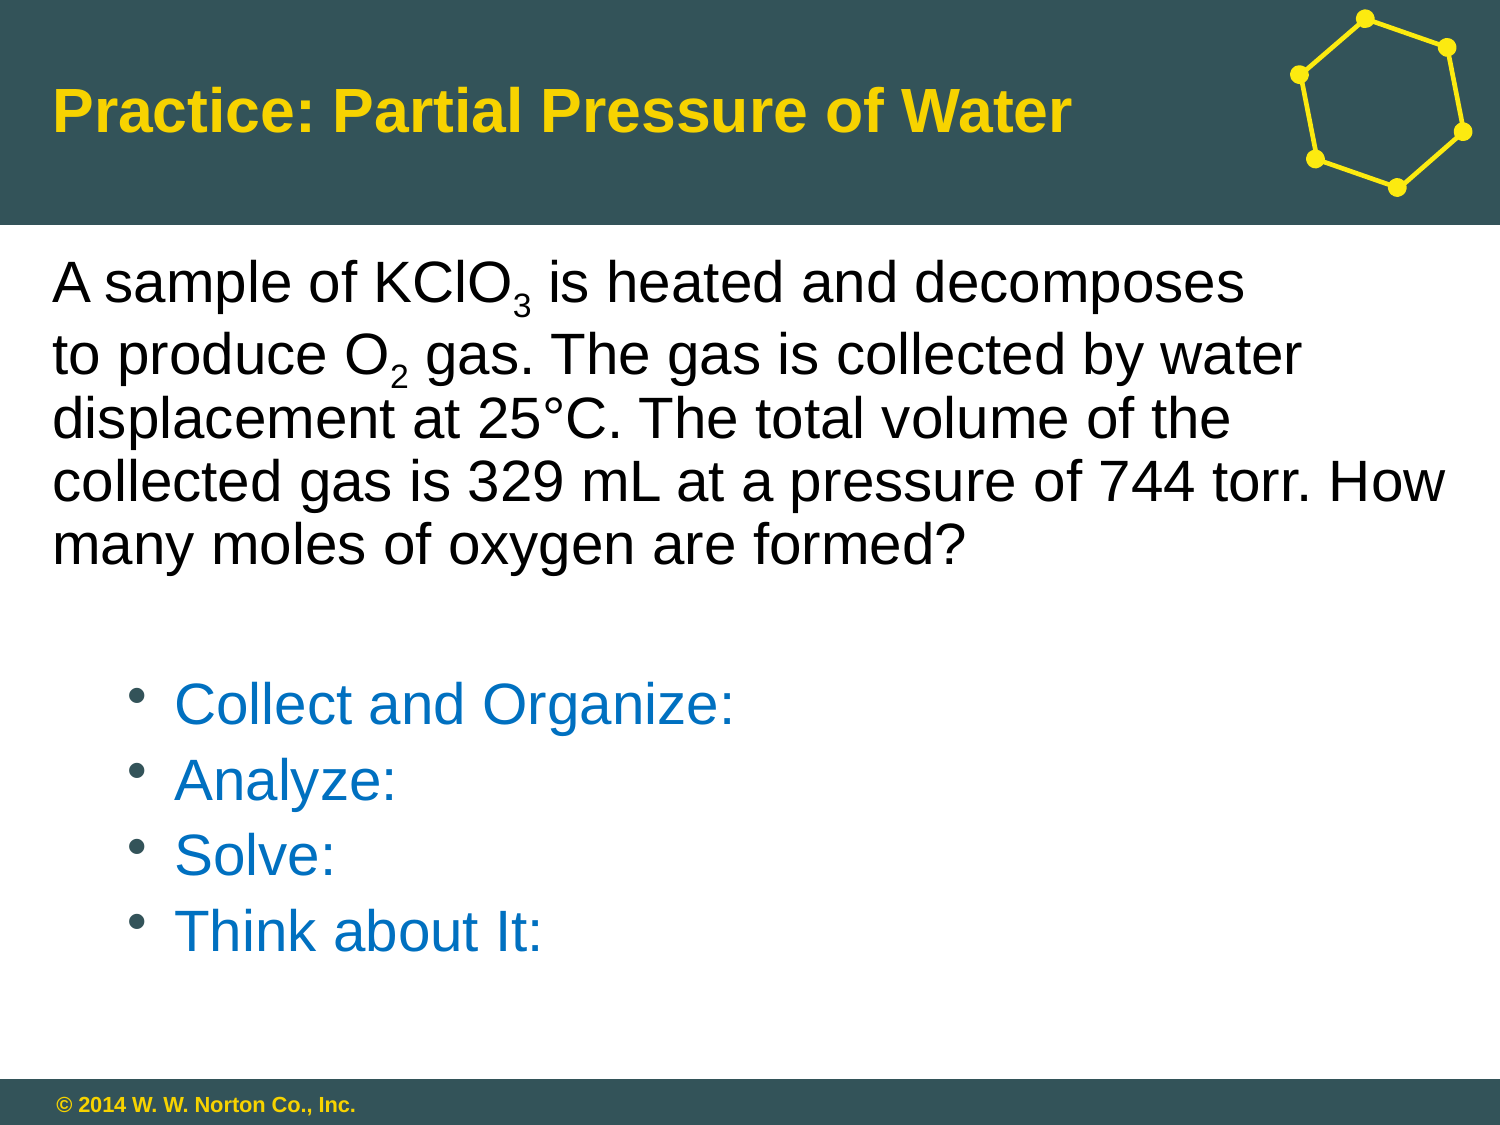

# Practice: Partial Pressure of Water
A sample of KClO3 is heated and decomposes
to produce O2 gas. The gas is collected by water displacement at 25°C. The total volume of the collected gas is 329 mL at a pressure of 744 torr. How many moles of oxygen are formed?
Collect and Organize:
Analyze:
Solve:
Think about It: